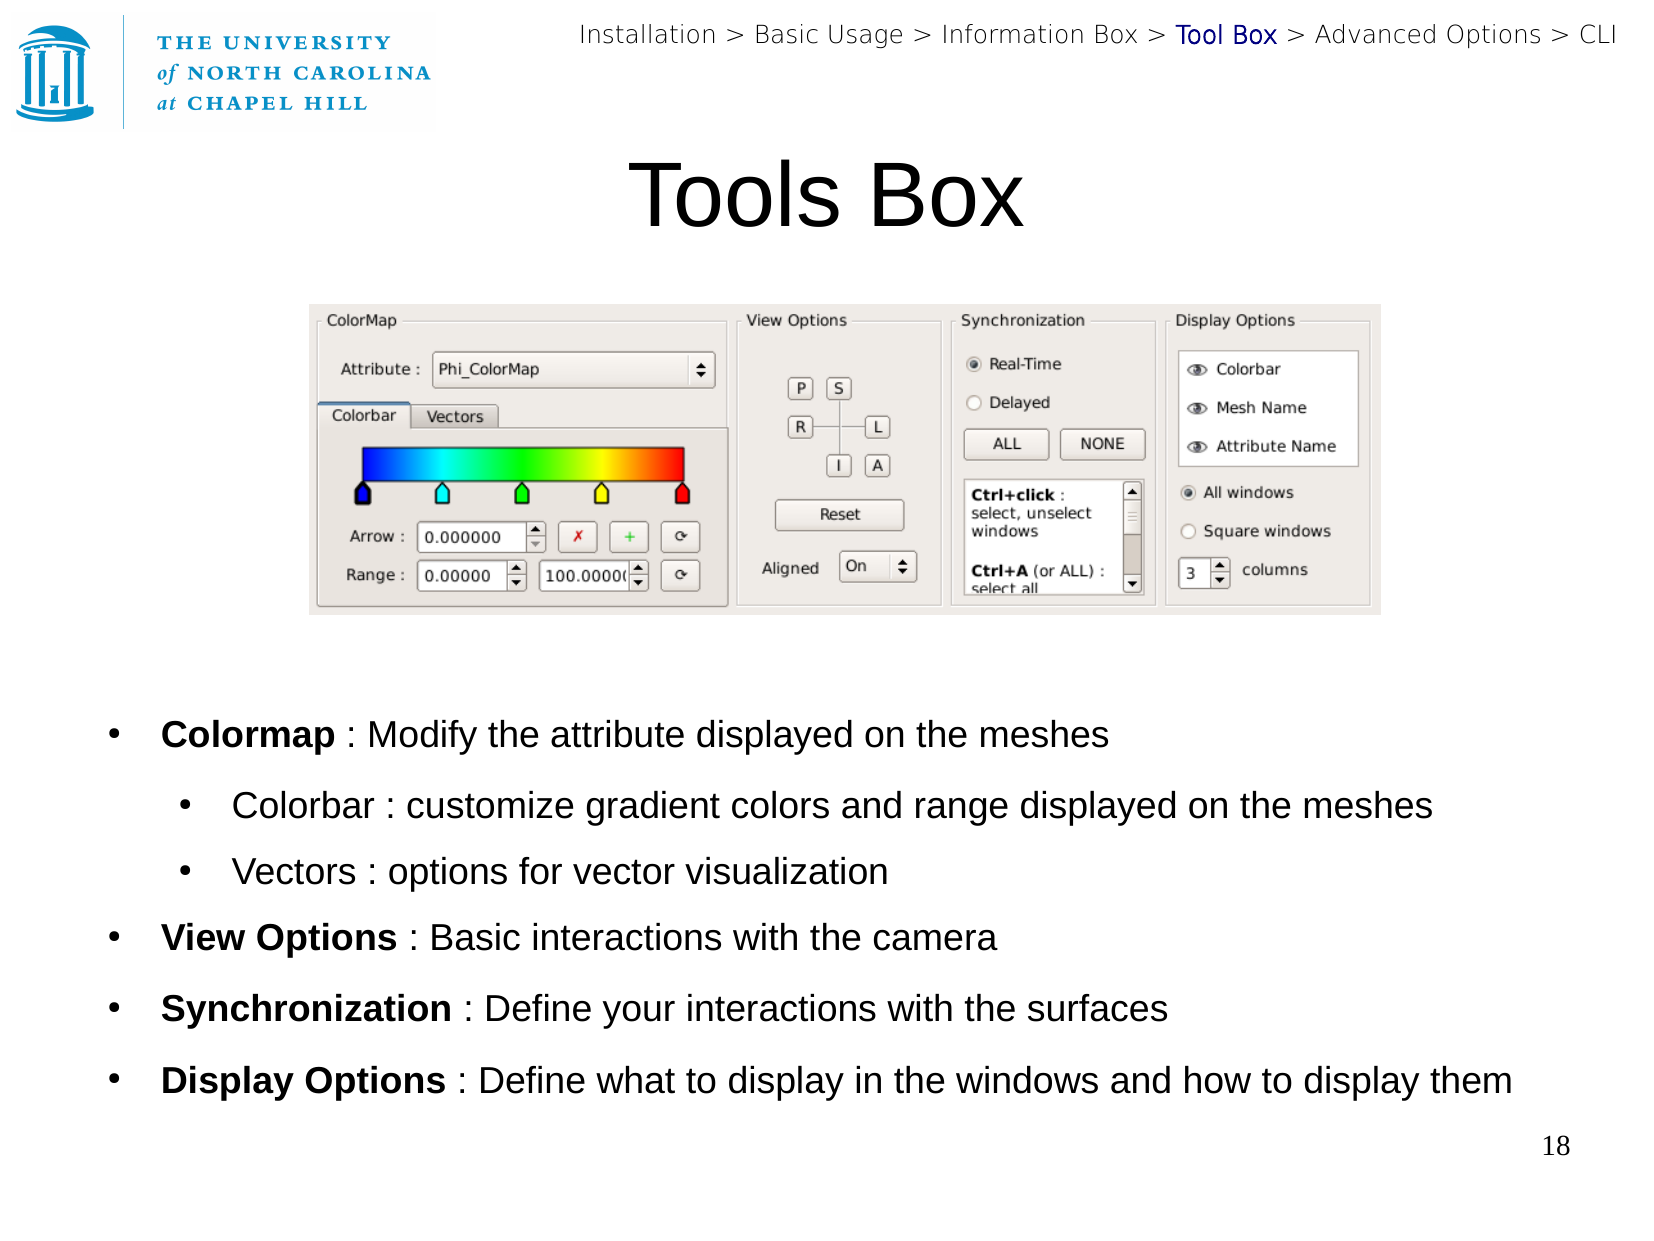

Installation > Basic Usage > Information Box > Tool Box > Advanced Options > CLI
# Tools Box
Colormap : Modify the attribute displayed on the meshes
Colorbar : customize gradient colors and range displayed on the meshes
Vectors : options for vector visualization
View Options : Basic interactions with the camera
Synchronization : Define your interactions with the surfaces
Display Options : Define what to display in the windows and how to display them
18